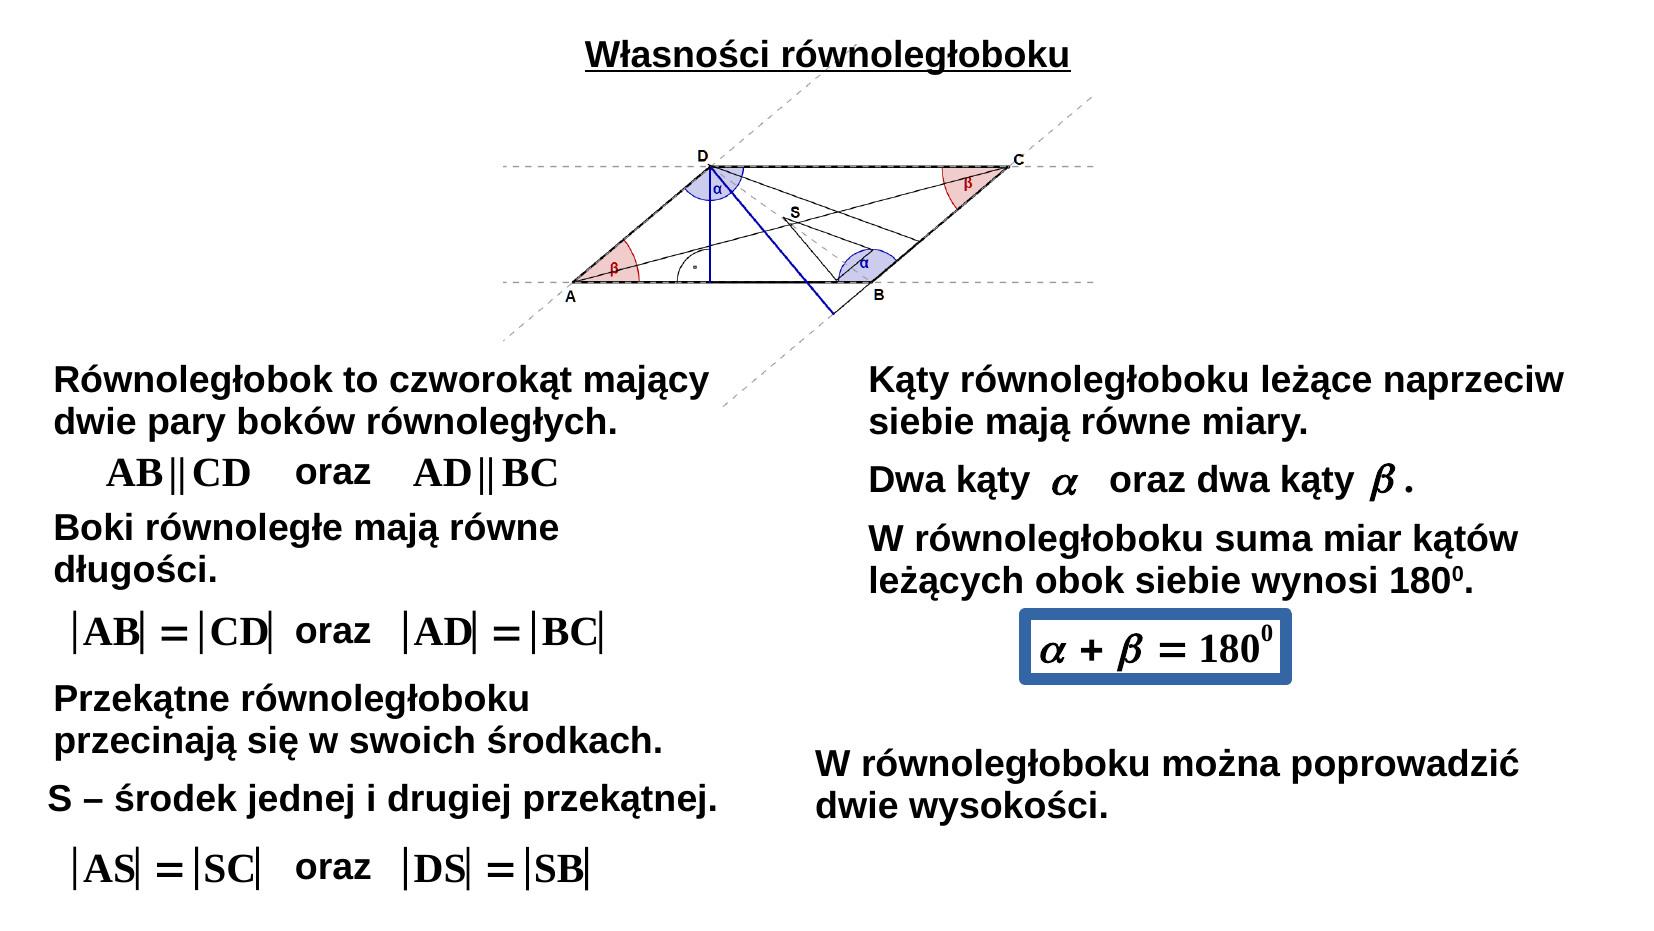

Własności równoległoboku
Równoległobok to czworokąt mający dwie pary boków równoległych.
Kąty równoległoboku leżące naprzeciw siebie mają równe miary.
oraz
oraz dwa kąty
Dwa kąty
Boki równoległe mają równe długości.
W równoległoboku suma miar kątów leżących obok siebie wynosi 1800.
oraz
Przekątne równoległoboku przecinają się w swoich środkach.
W równoległoboku można poprowadzić dwie wysokości.
S – środek jednej i drugiej przekątnej.
oraz